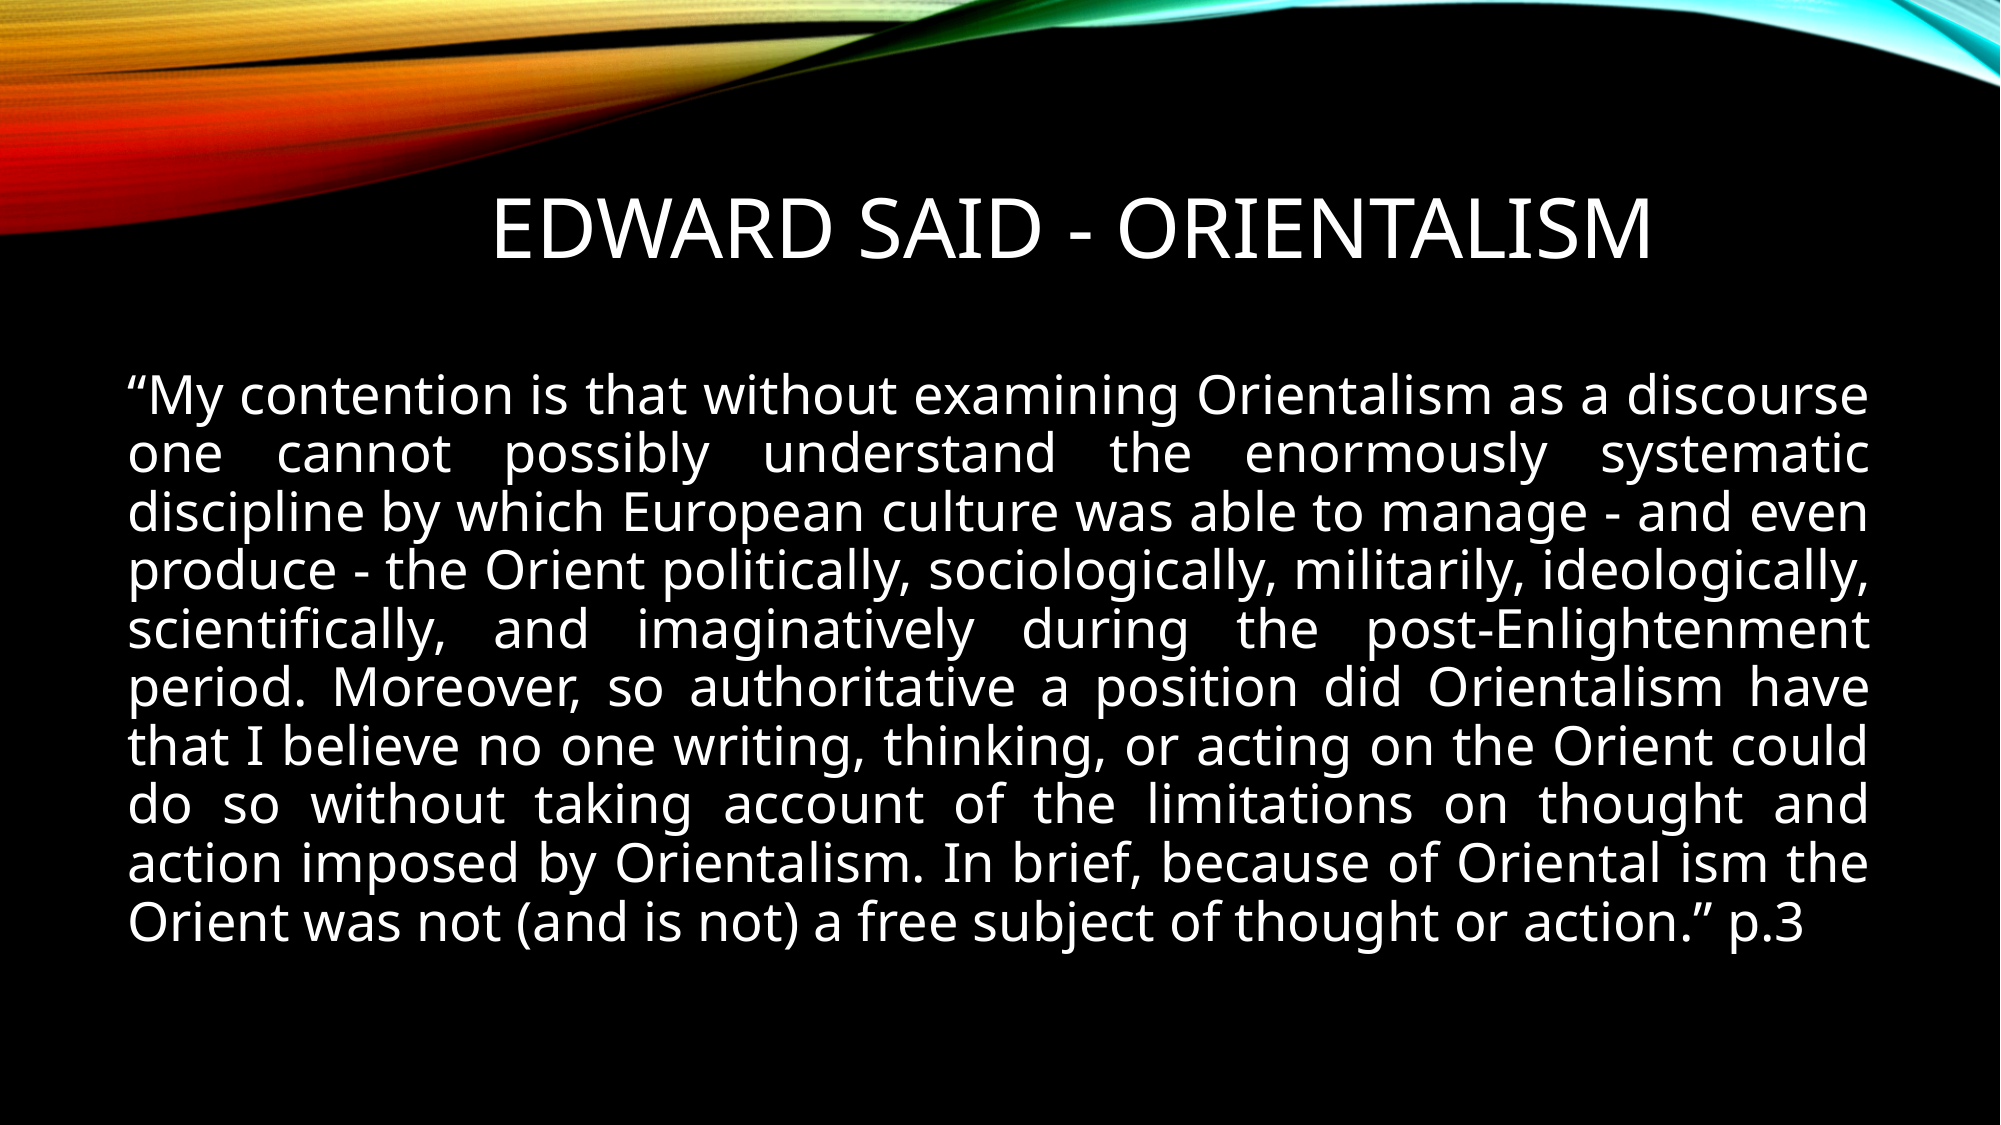

# Edward Said - Orientalism
“My contention is that without examining Orientalism as a discourse one cannot possibly understand the enormously systematic discipline by which European culture was able to manage - and even produce - the Orient politically, sociologically, militarily, ideologically, scientifically, and imaginatively during the post-Enlightenment period. Moreover, so authoritative a position did Orientalism have that I believe no one writing, thinking, or acting on the Orient could do so without taking account of the limitations on thought and action imposed by Orientalism. In brief, because of Oriental ism the Orient was not (and is not) a free subject of thought or action.” p.3